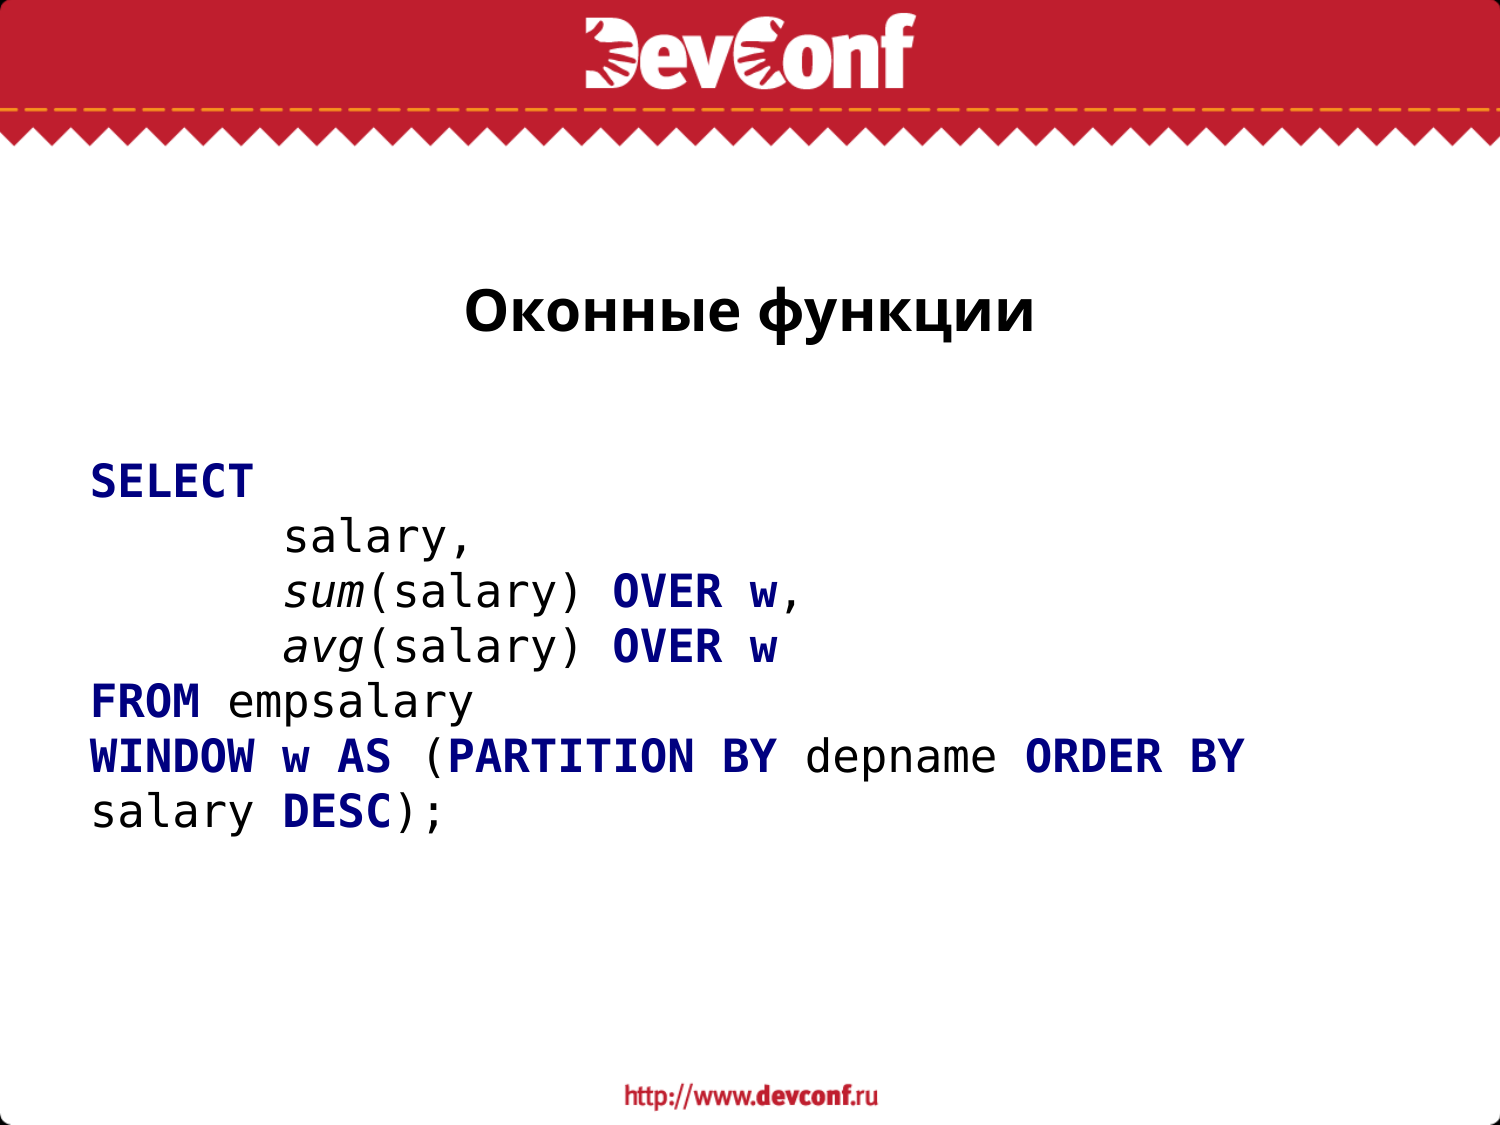

# Оконные функции
SELECT
 salary,
 sum(salary) OVER w,
 avg(salary) OVER w
FROM empsalary
WINDOW w AS (PARTITION BY depname ORDER BY salary DESC);